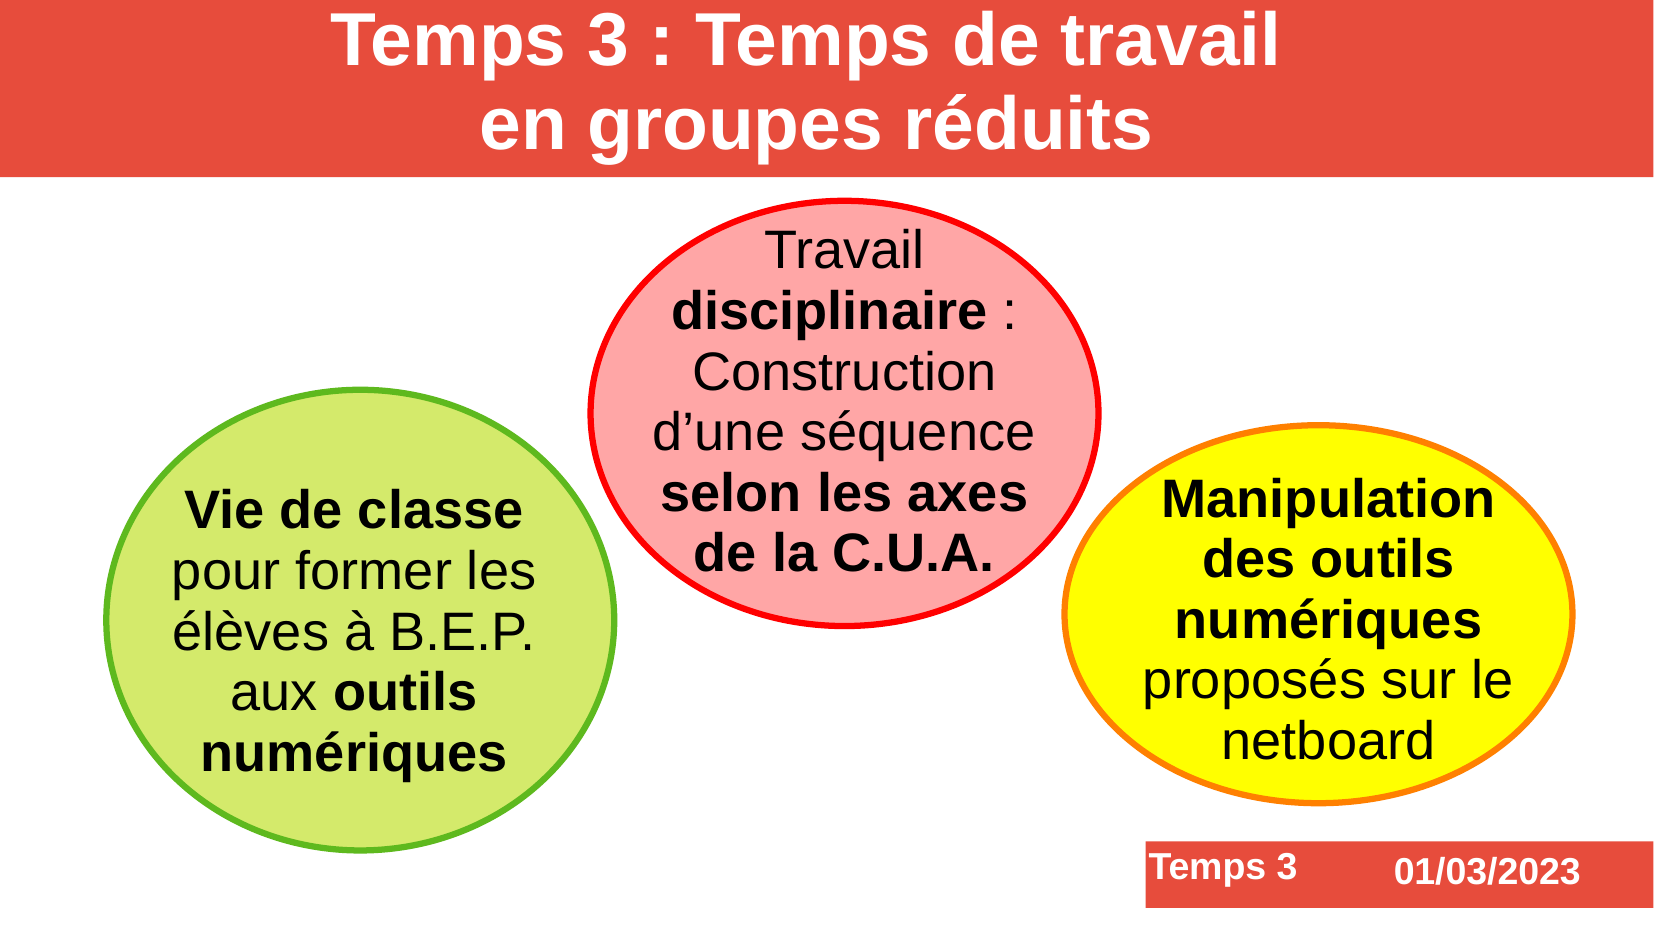

# Temps 3 : Temps de travail en groupes réduits
Travail disciplinaire :
Construction d’une séquence selon les axes de la C.U.A.
Manipulation des outils numériques proposés sur le netboard
Vie de classe pour former les élèves à B.E.P. aux outils numériques
Temps 3